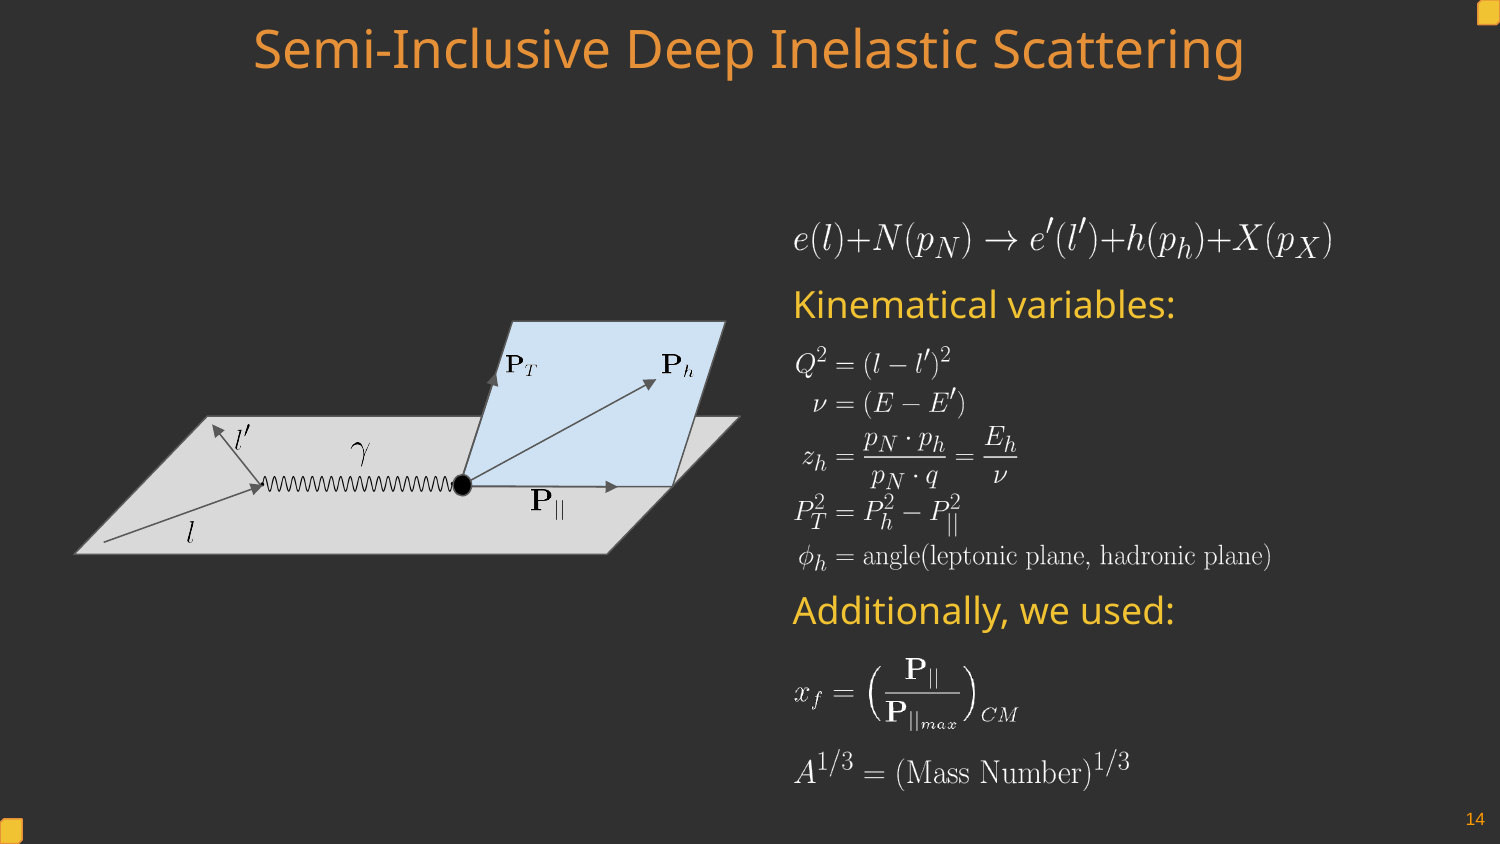

# Semi-Inclusive Deep Inelastic Scattering
Kinematical variables:
Additionally, we used: